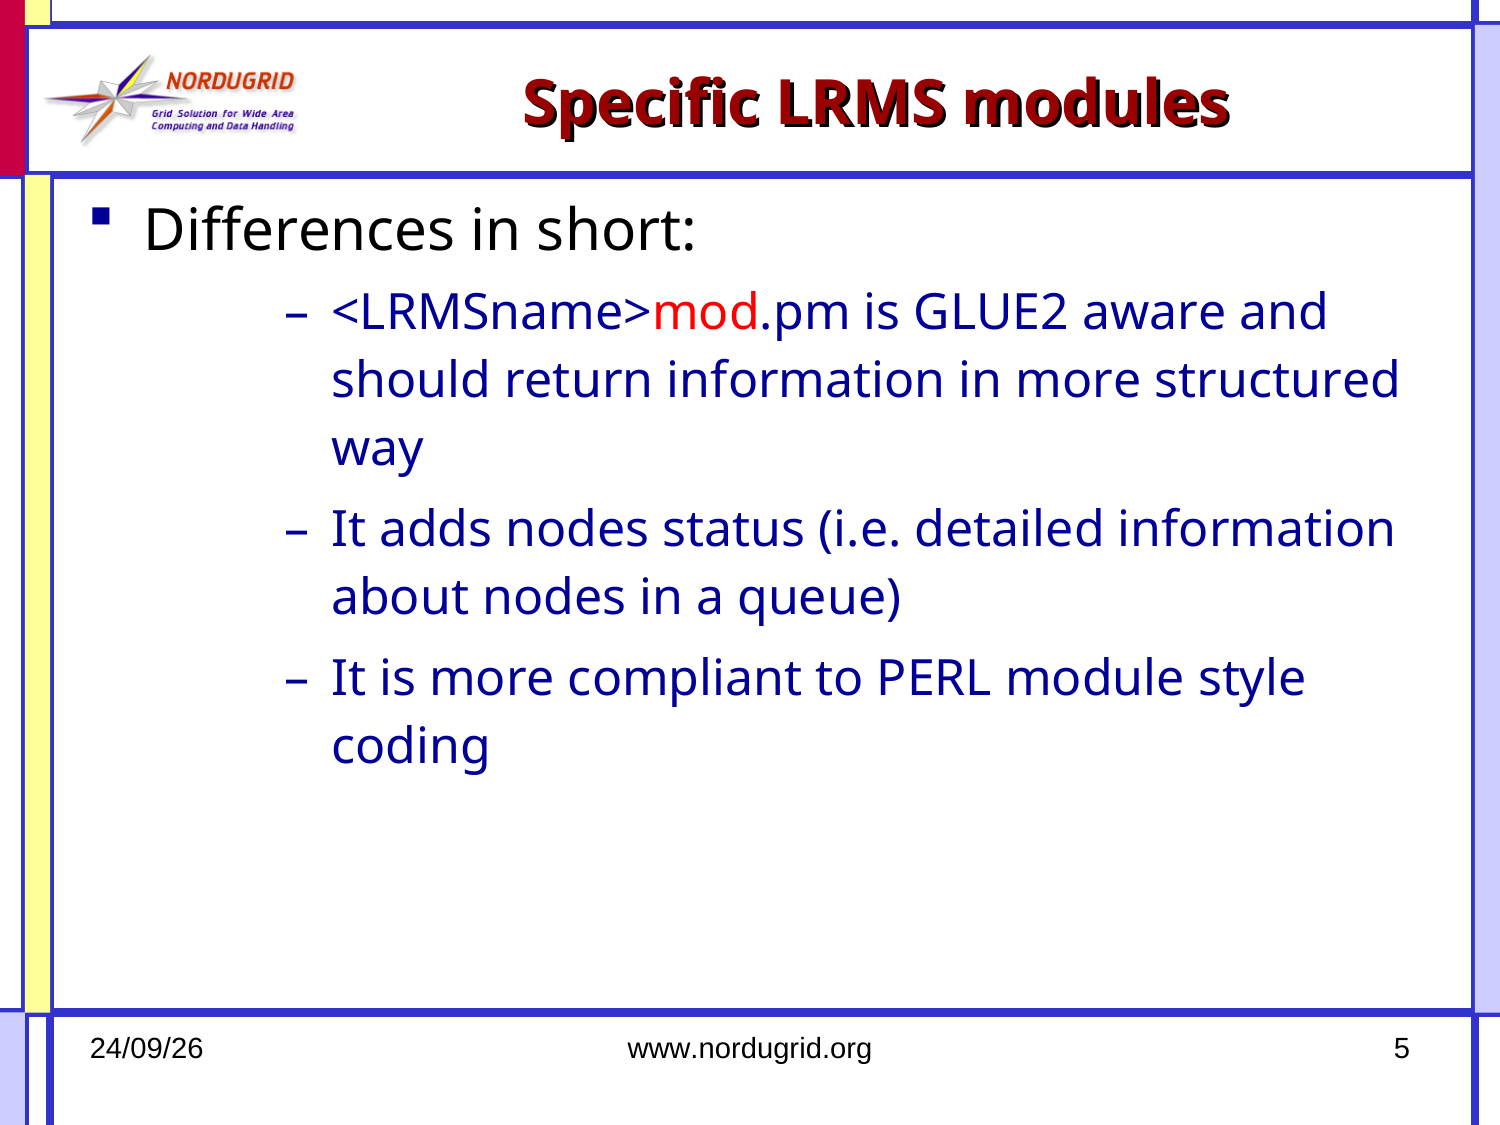

# Specific LRMS modules
Differences in short:
<LRMSname>mod.pm is GLUE2 aware and should return information in more structured way
It adds nodes status (i.e. detailed information about nodes in a queue)
It is more compliant to PERL module style coding
www.nordugrid.org
5